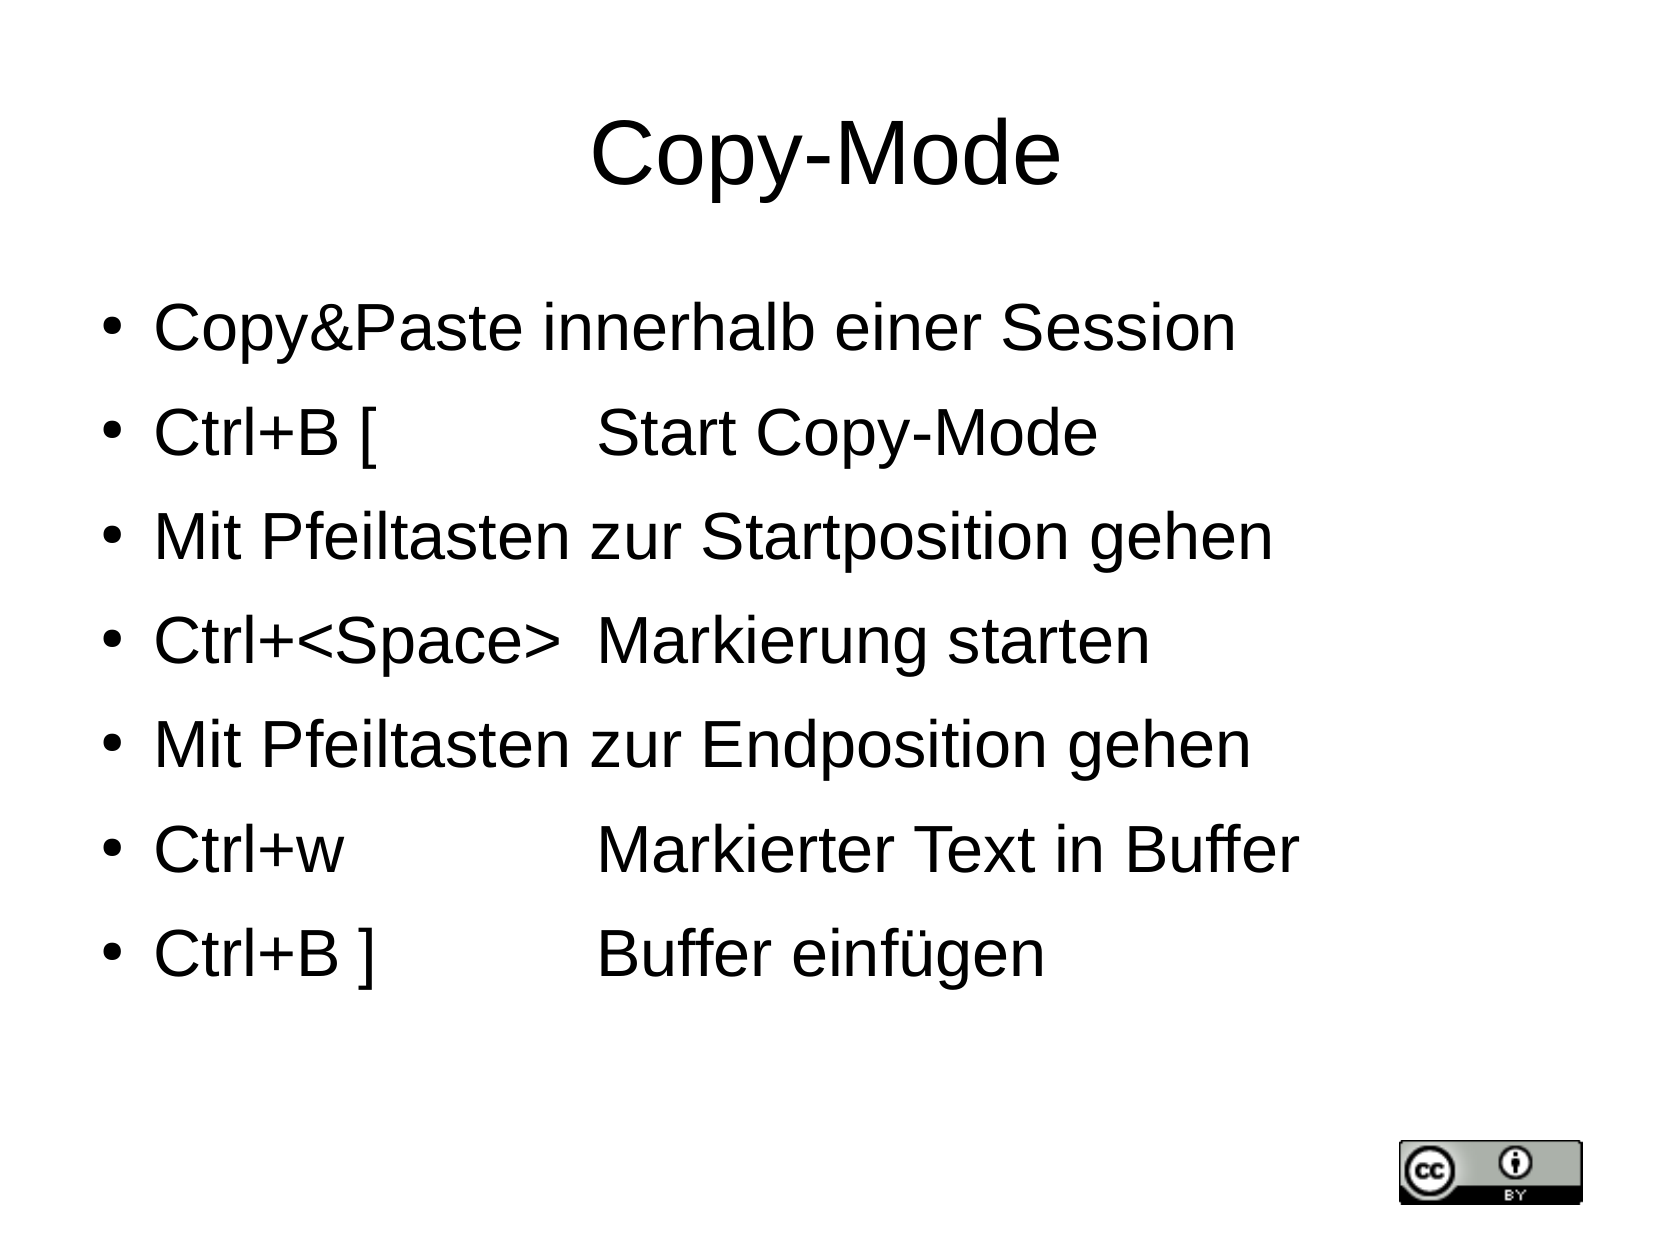

# Copy-Mode
Copy&Paste innerhalb einer Session
Ctrl+B [			Start Copy-Mode
Mit Pfeiltasten zur Startposition gehen
Ctrl+<Space>	Markierung starten
Mit Pfeiltasten zur Endposition gehen
Ctrl+w				Markierter Text in Buffer
Ctrl+B ]			Buffer einfügen